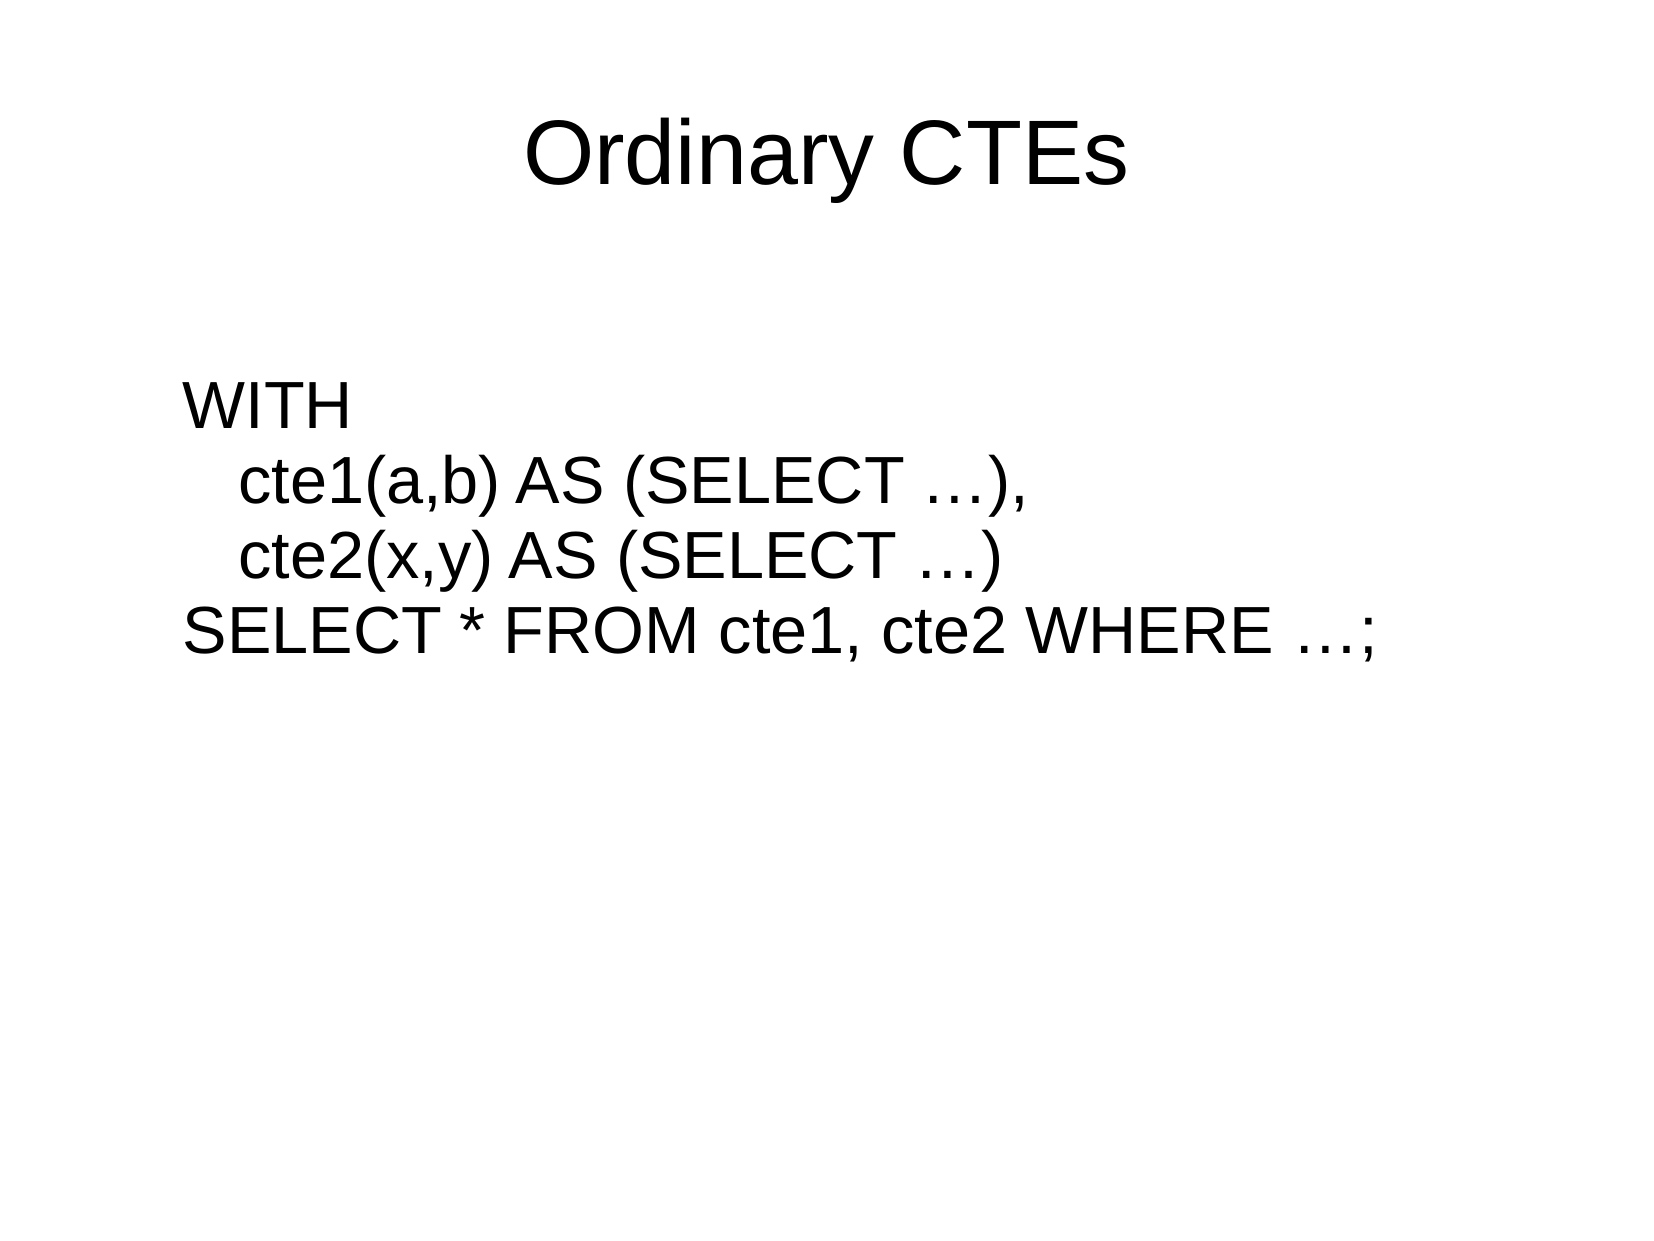

# Ordinary CTEs
WITH
 cte1(a,b) AS (SELECT …),
 cte2(x,y) AS (SELECT …)
SELECT * FROM cte1, cte2 WHERE …;